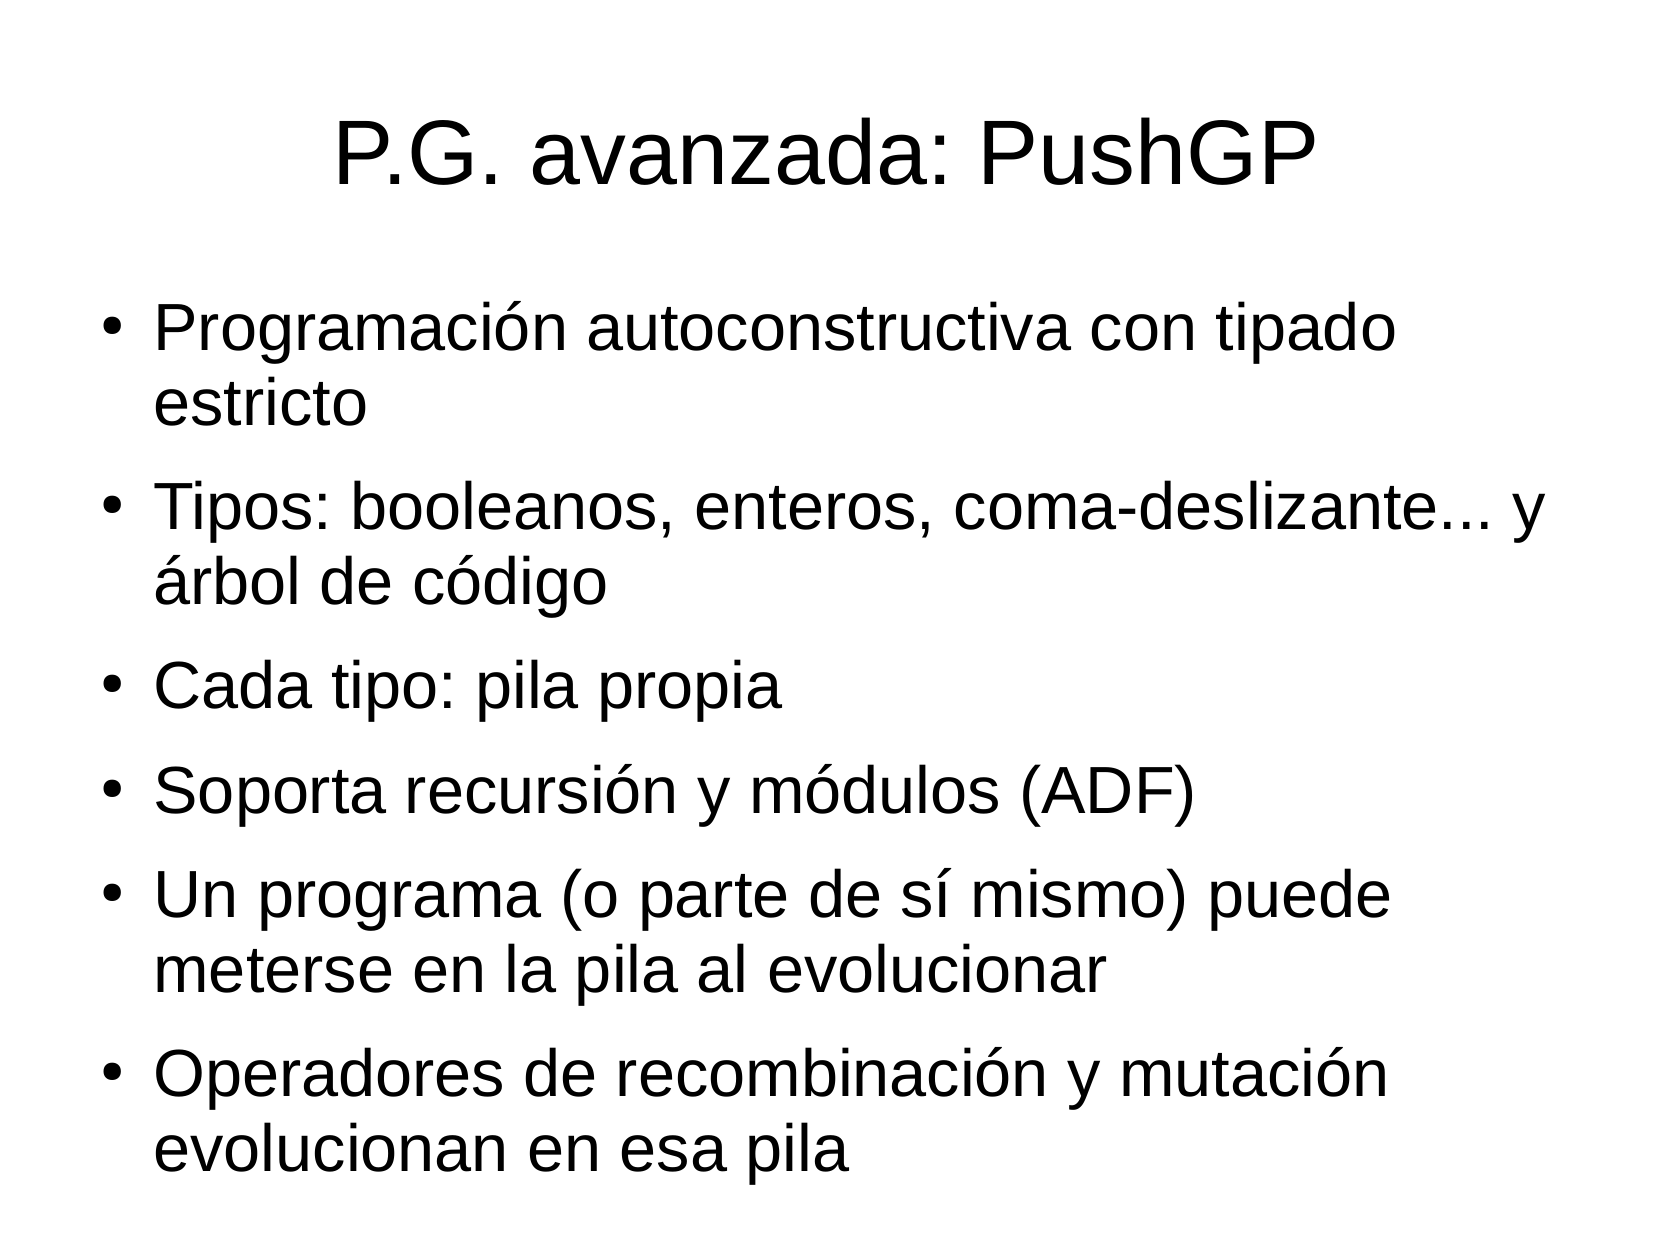

# P.G. avanzada: PushGP
Programación autoconstructiva con tipado estricto
Tipos: booleanos, enteros, coma-deslizante... y árbol de código
Cada tipo: pila propia
Soporta recursión y módulos (ADF)
Un programa (o parte de sí mismo) puede meterse en la pila al evolucionar
Operadores de recombinación y mutación evolucionan en esa pila